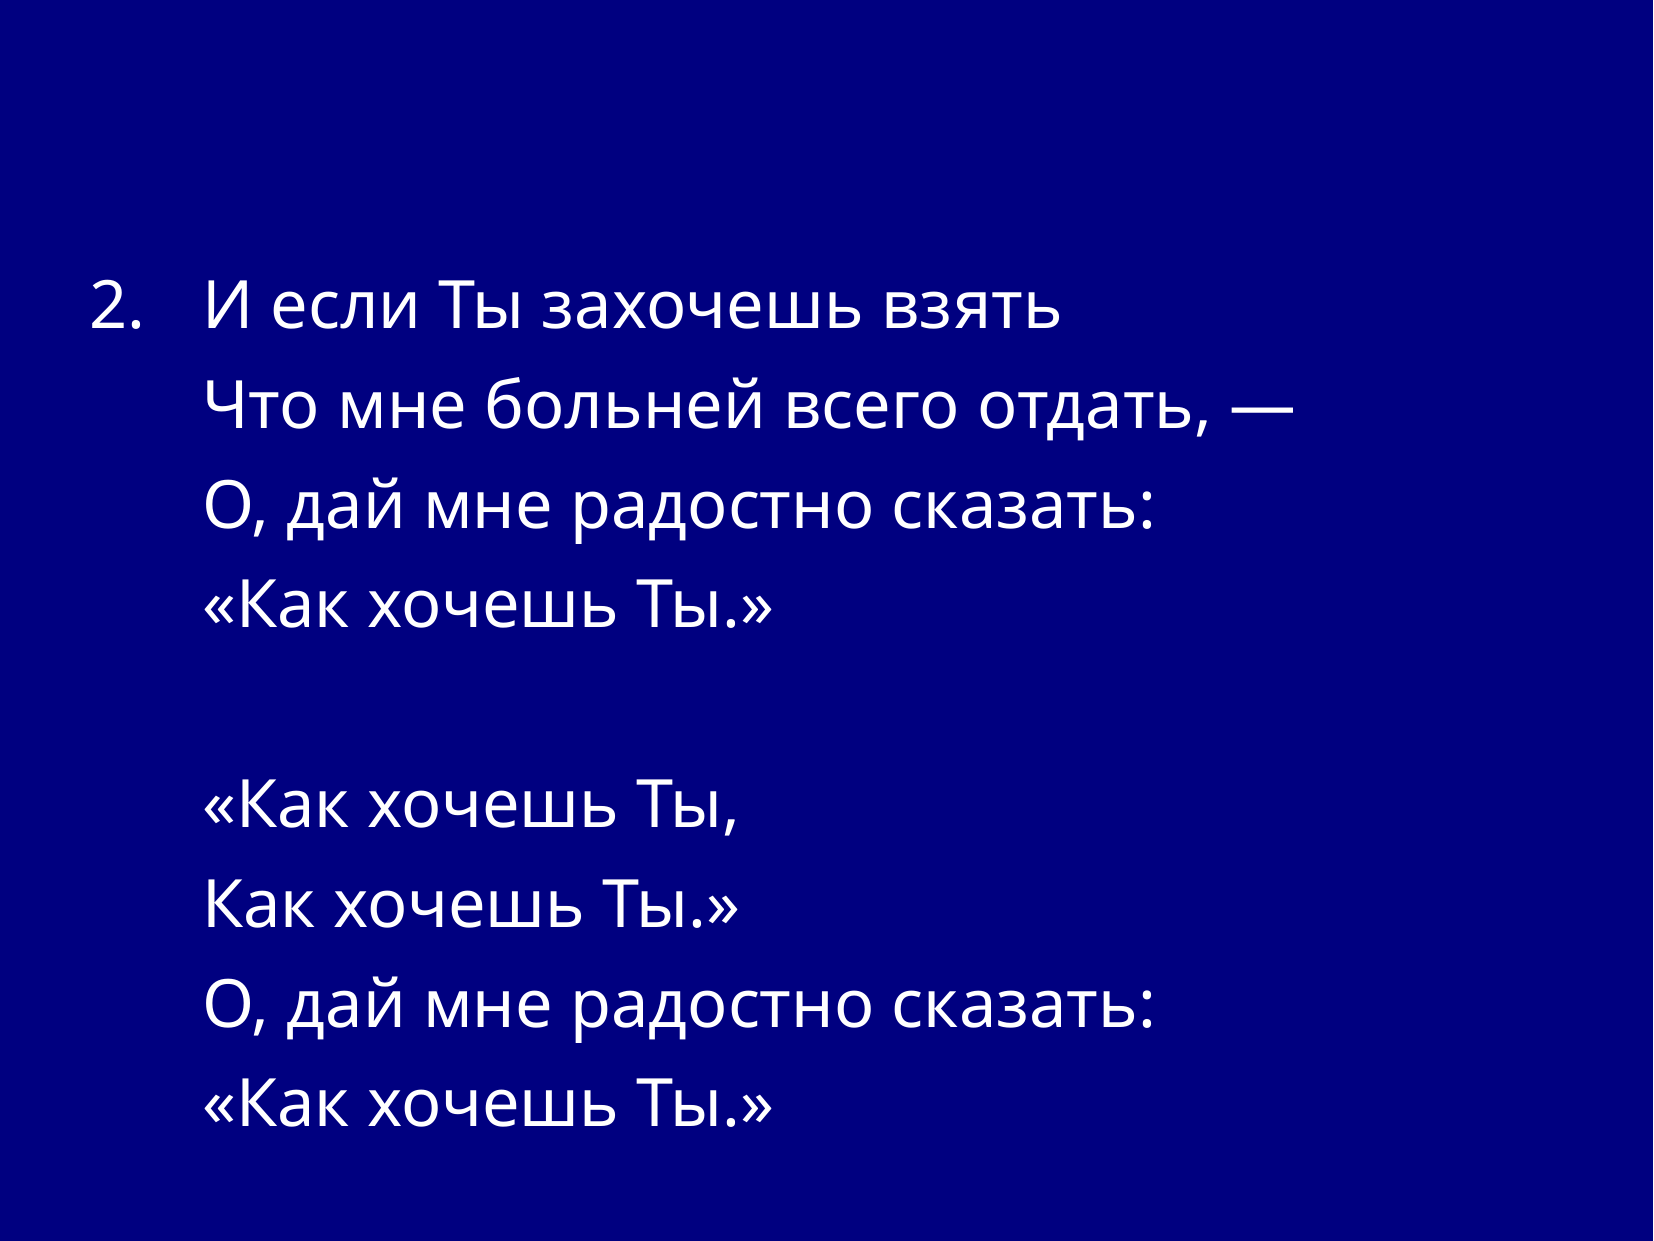

2.	И если Ты захочешь взять
	Что мне больней всего отдать, —
	О, дай мне радостно сказать:
	«Как хочешь Ты.»
	«Как хочешь Ты,
	Как хочешь Ты.»
	О, дай мне радостно сказать:
	«Как хочешь Ты.»